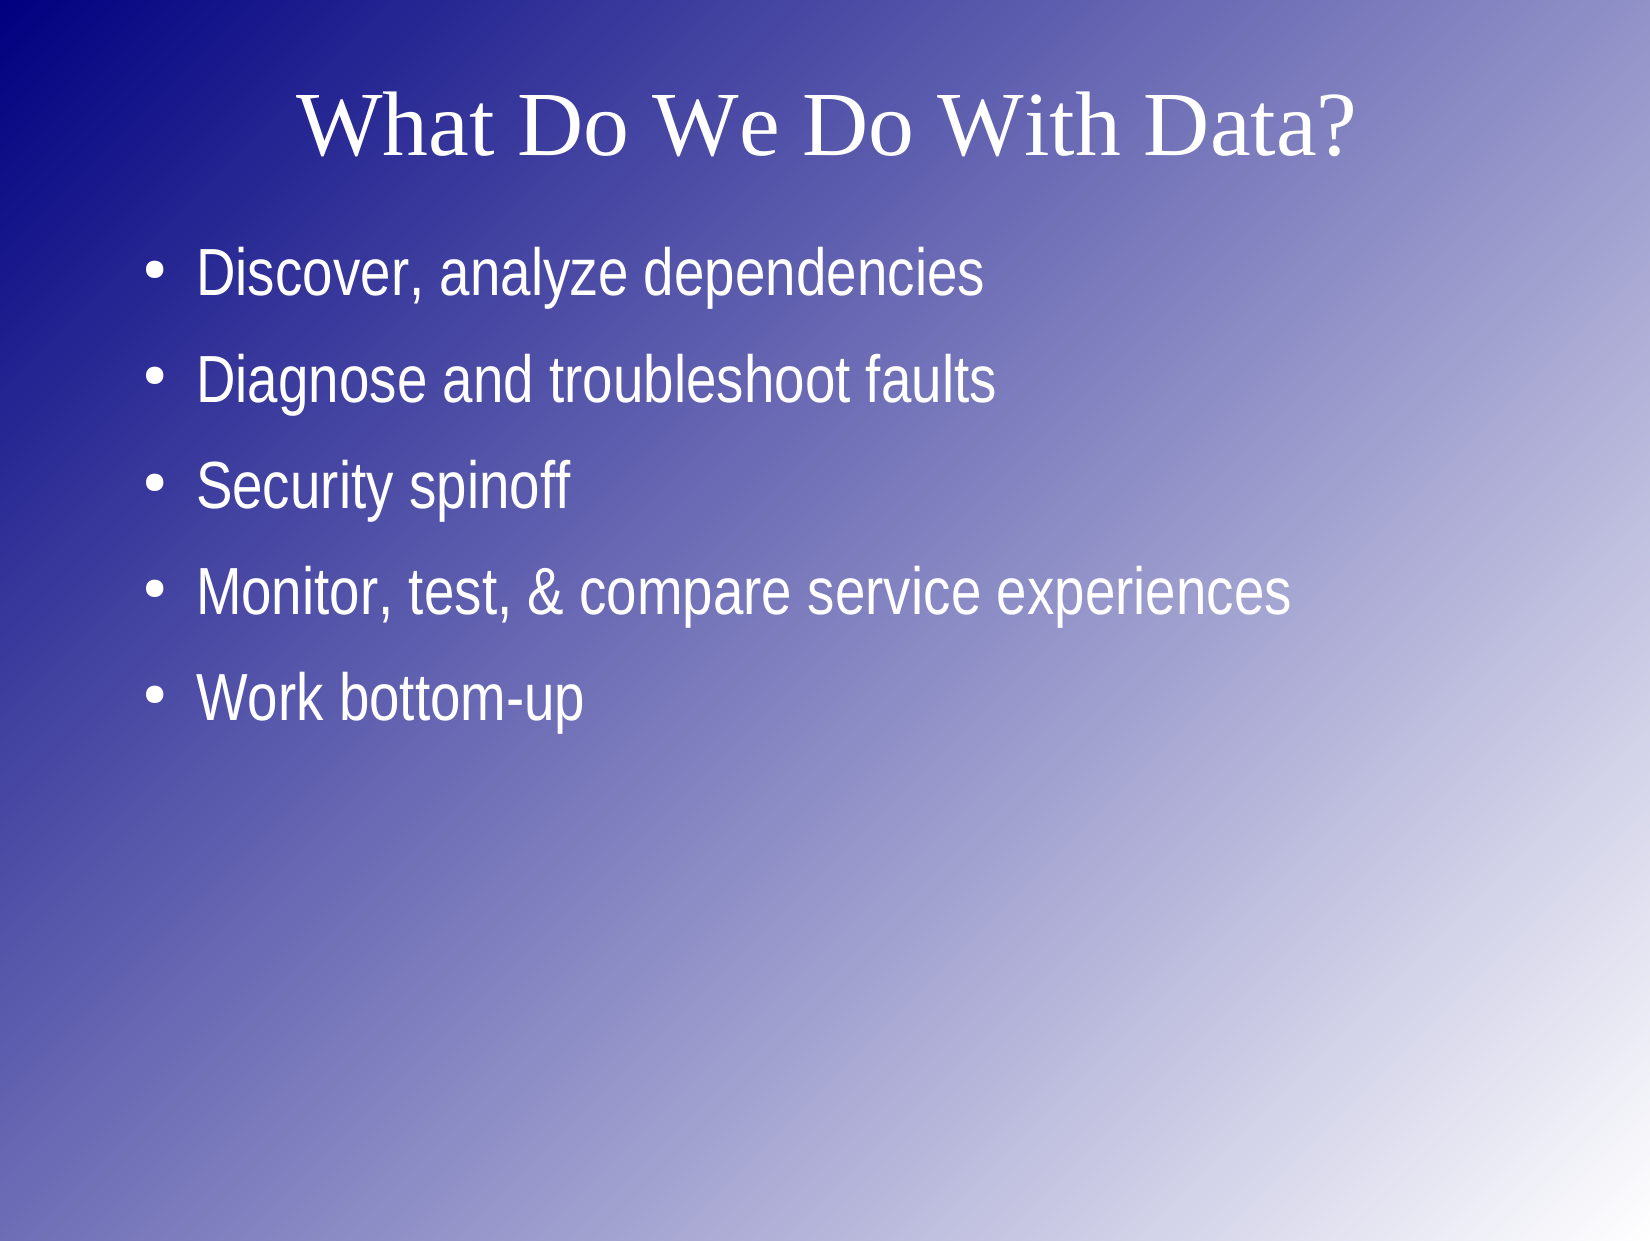

# What Do We Do With Data?
Discover, analyze dependencies
Diagnose and troubleshoot faults
Security spinoff
Monitor, test, & compare service experiences
Work bottom-up